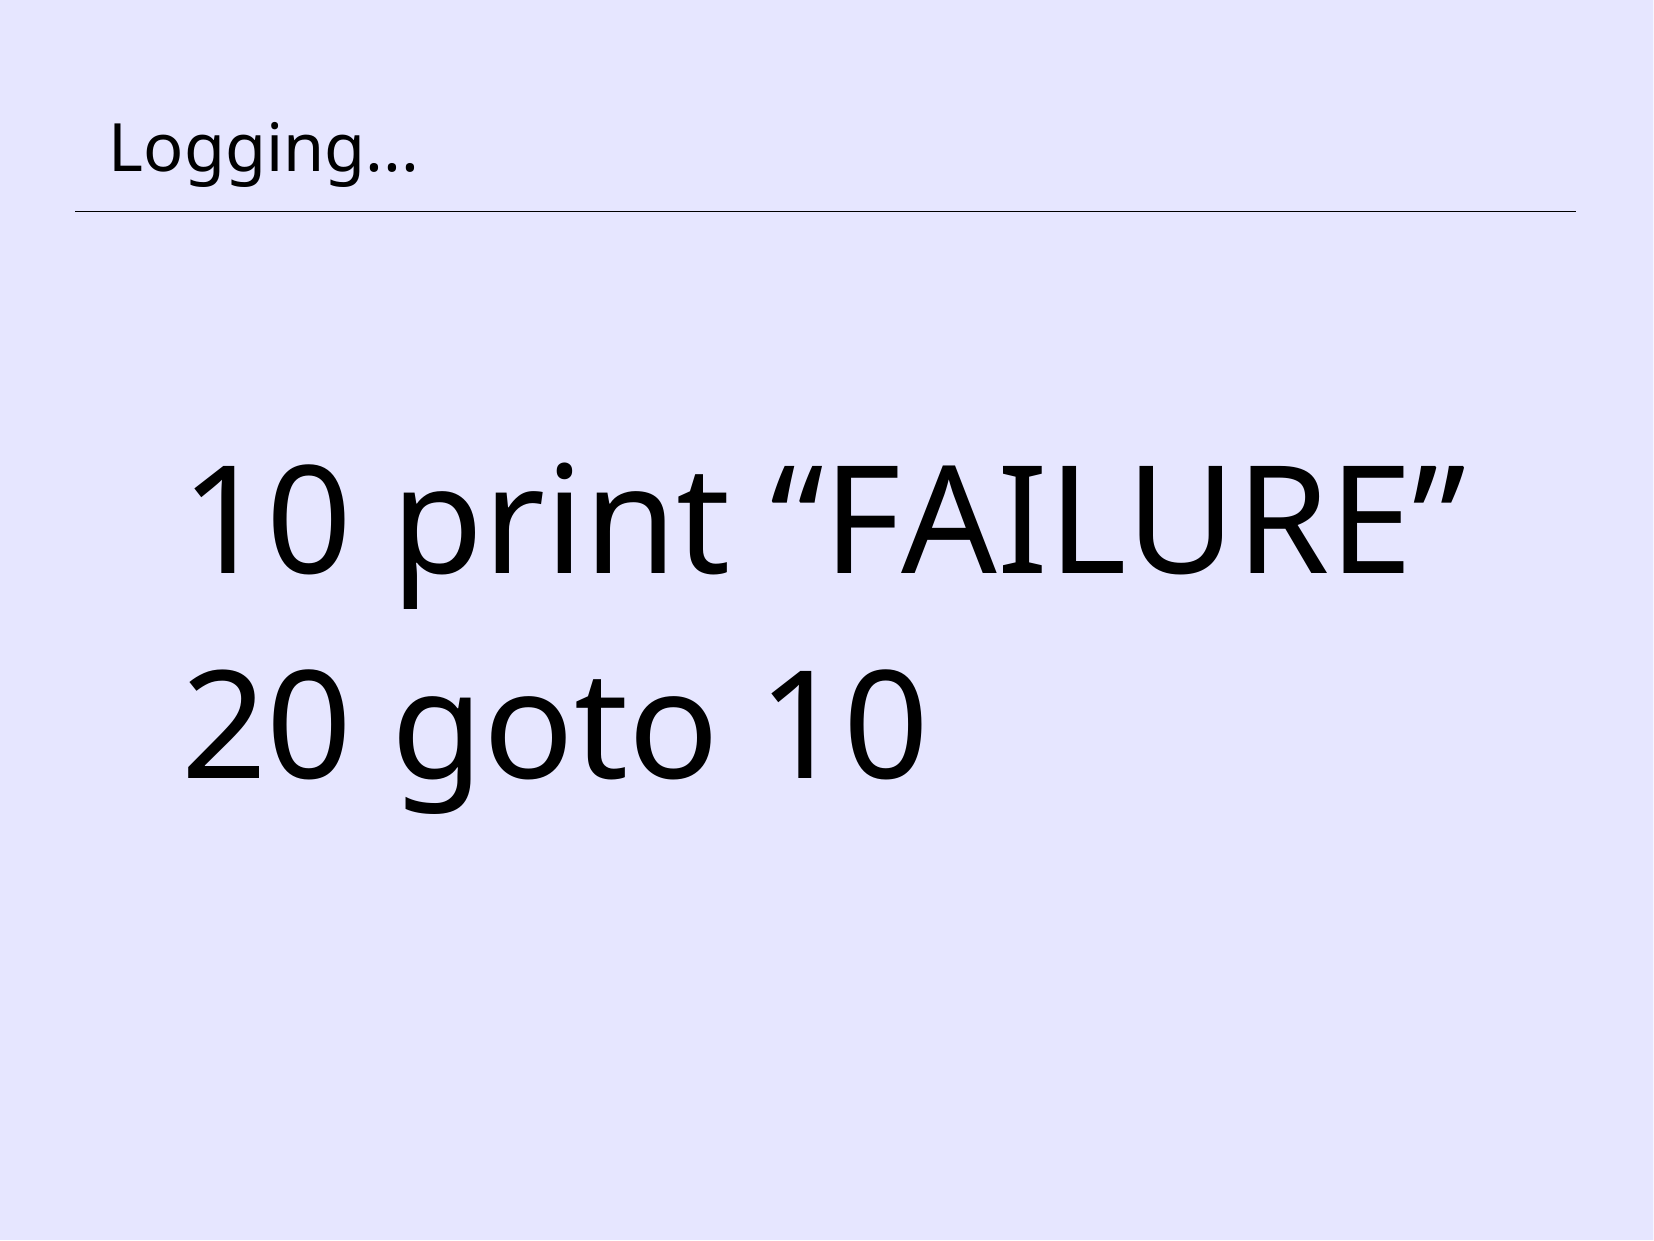

Logging...
10 print “FAILURE”
20 goto 10